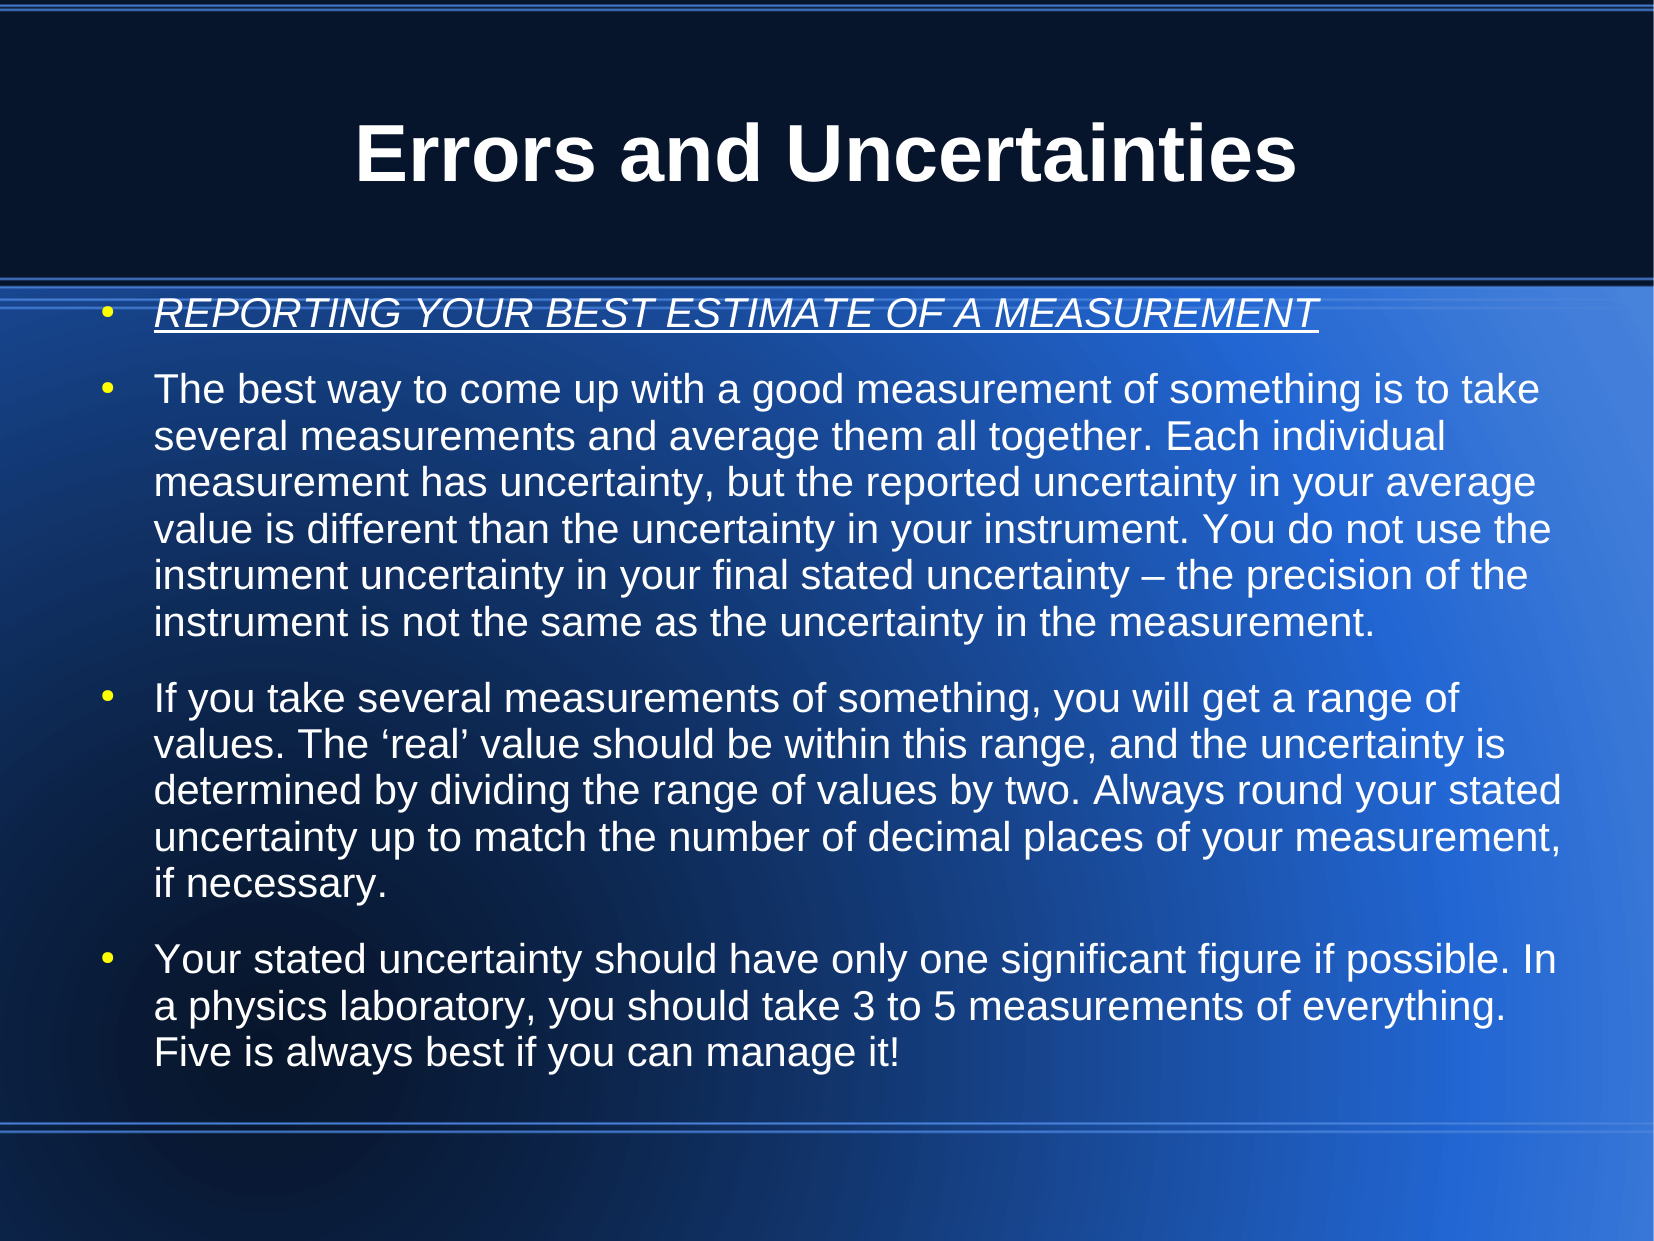

# Errors and Uncertainties
REPORTING YOUR BEST ESTIMATE OF A MEASUREMENT
The best way to come up with a good measurement of something is to take several measurements and average them all together. Each individual measurement has uncertainty, but the reported uncertainty in your average value is different than the uncertainty in your instrument. You do not use the instrument uncertainty in your final stated uncertainty – the precision of the instrument is not the same as the uncertainty in the measurement.
If you take several measurements of something, you will get a range of values. The ‘real’ value should be within this range, and the uncertainty is determined by dividing the range of values by two. Always round your stated uncertainty up to match the number of decimal places of your measurement, if necessary.
Your stated uncertainty should have only one significant figure if possible. In a physics laboratory, you should take 3 to 5 measurements of everything. Five is always best if you can manage it!